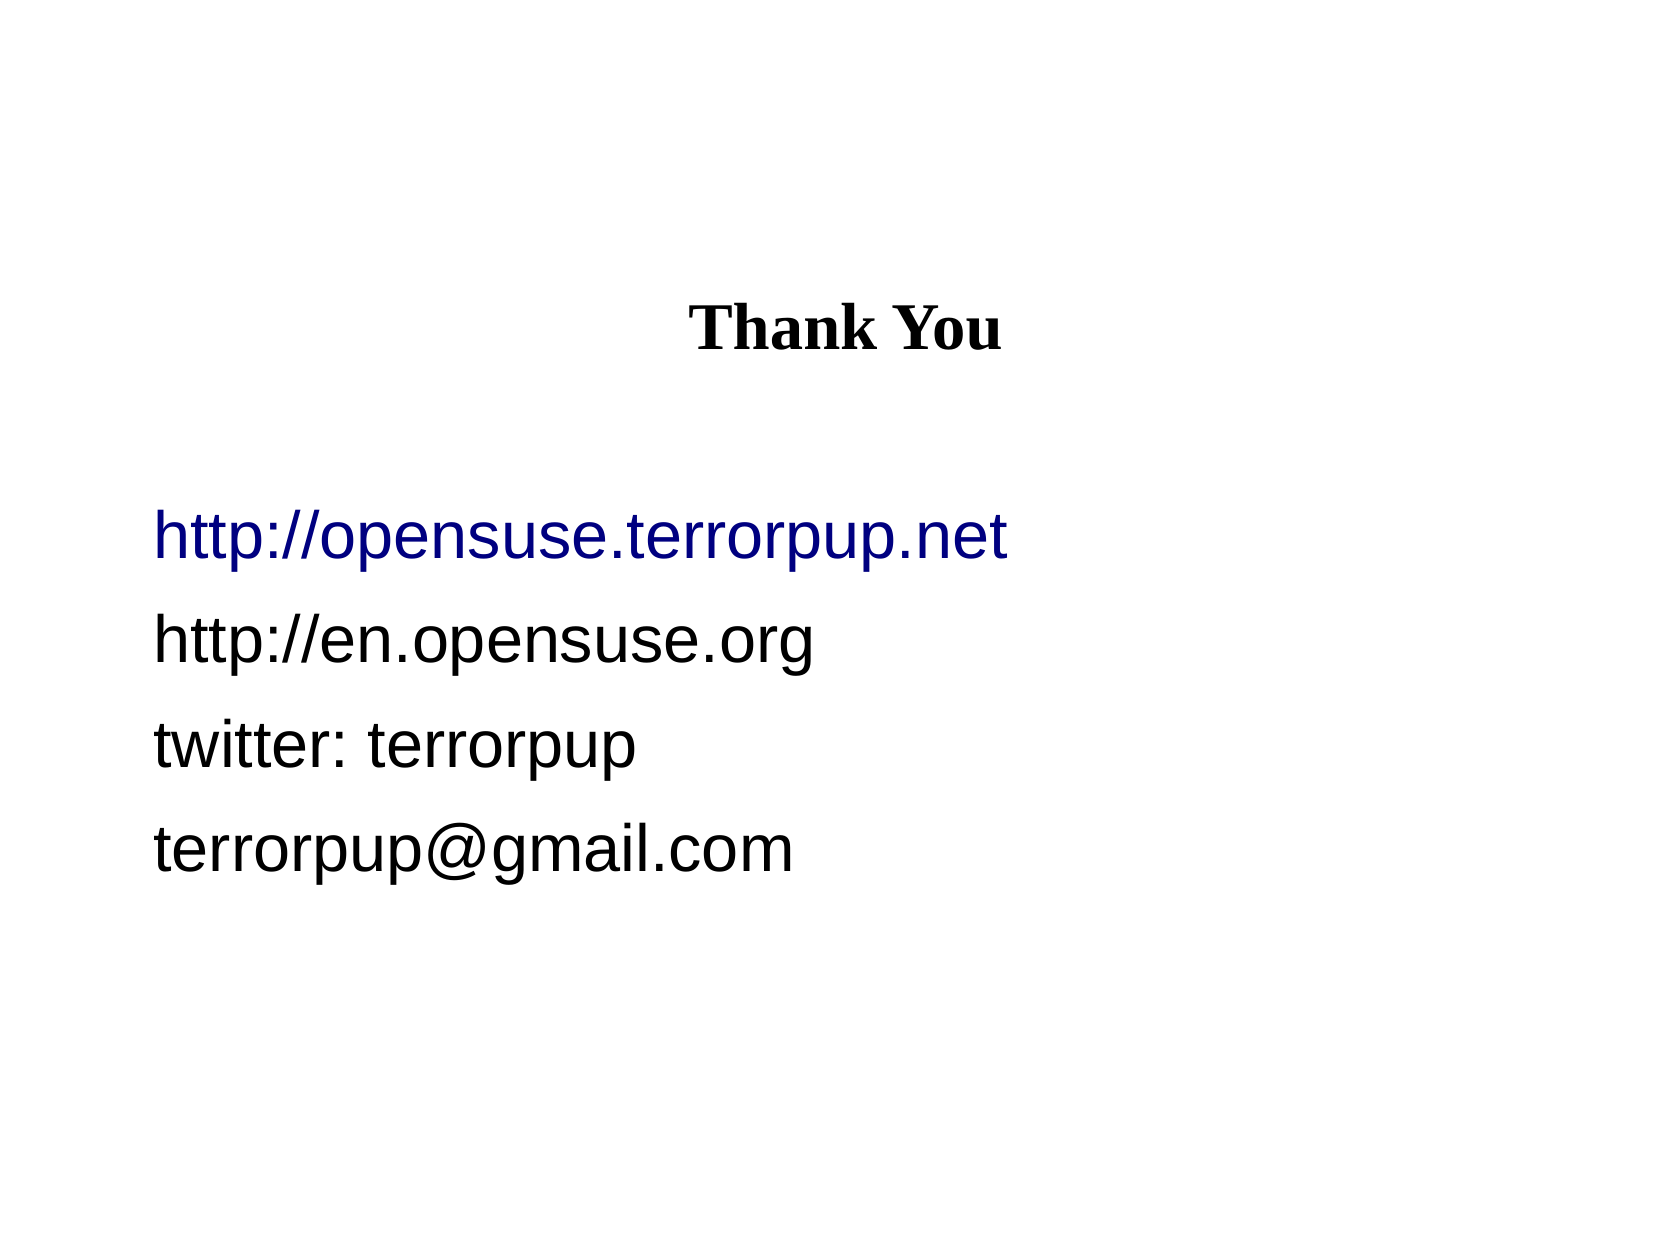

# Thank You
http://opensuse.terrorpup.net
http://en.opensuse.org
twitter: terrorpup
terrorpup@gmail.com